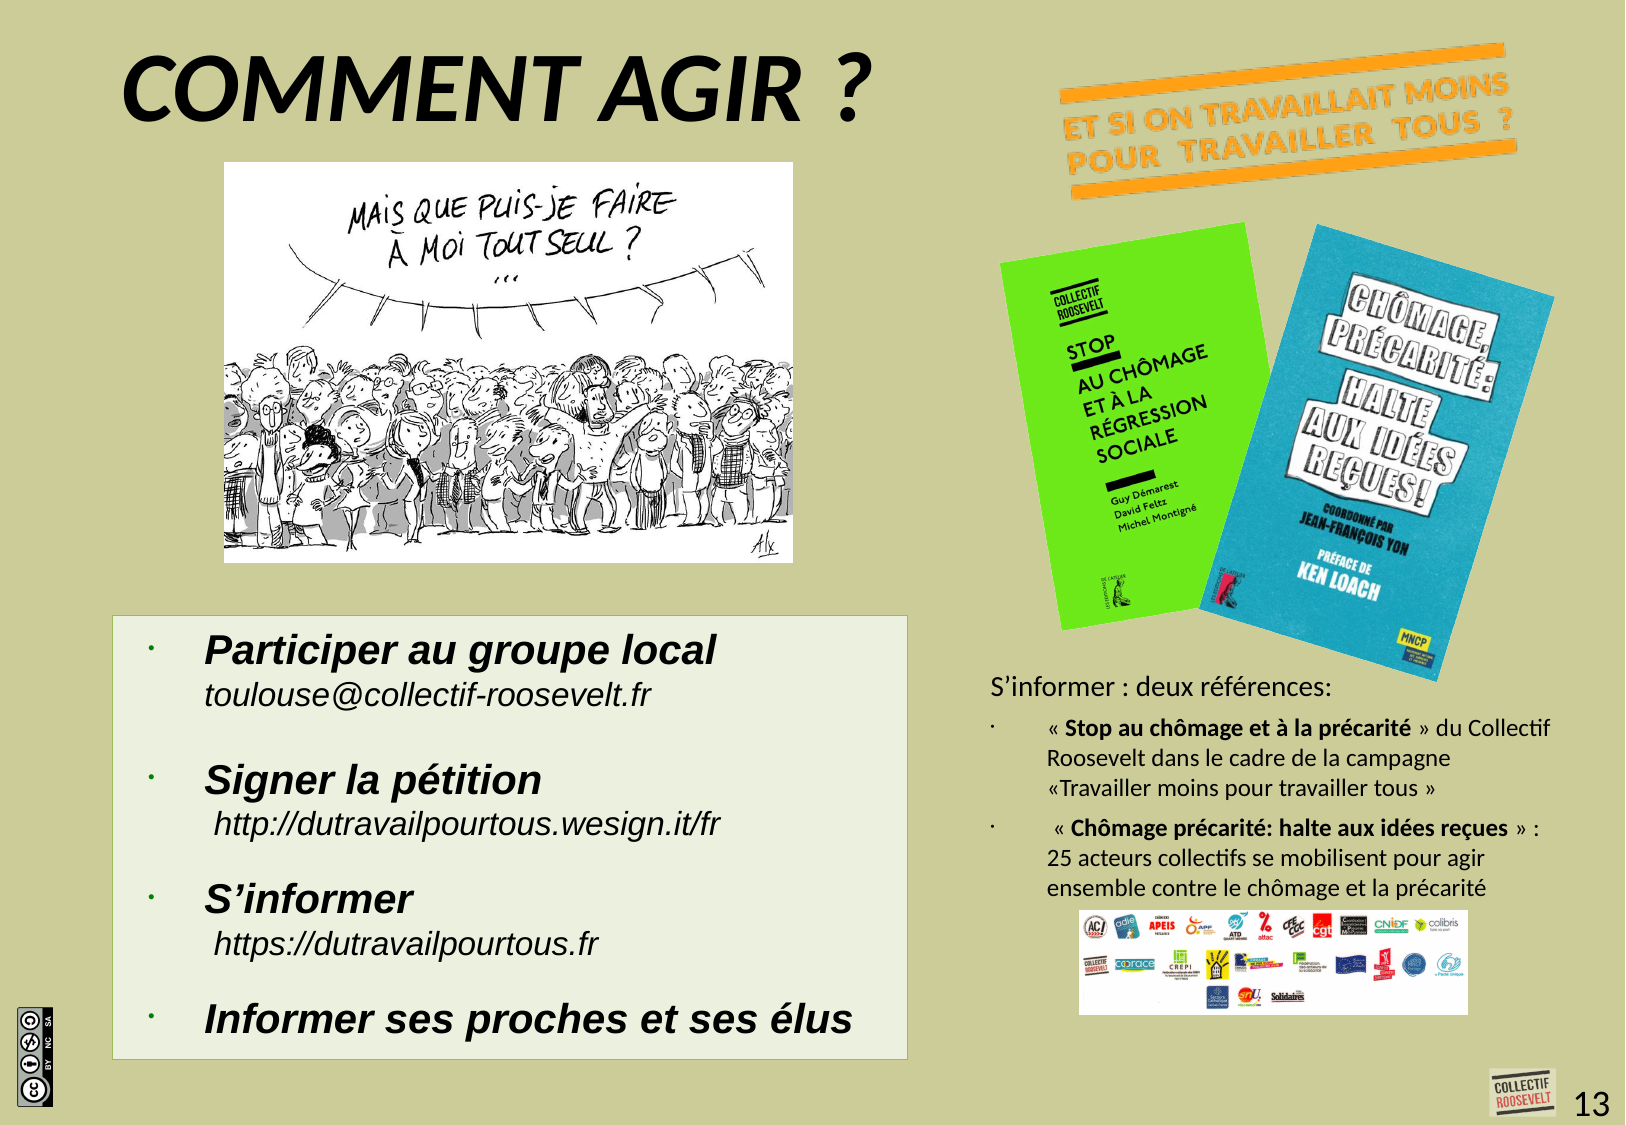

# COMMENT AGIR ?
Participer au groupe local
toulouse@collectif-roosevelt.fr
Signer la pétition
http://dutravailpourtous.wesign.it/fr
S’informer
https://dutravailpourtous.fr
Informer ses proches et ses élus
S’informer : deux références:
« Stop au chômage et à la précarité » du Collectif Roosevelt dans le cadre de la campagne «Travailler moins pour travailler tous »
 « Chômage précarité: halte aux idées reçues » :
25 acteurs collectifs se mobilisent pour agir ensemble contre le chômage et la précarité